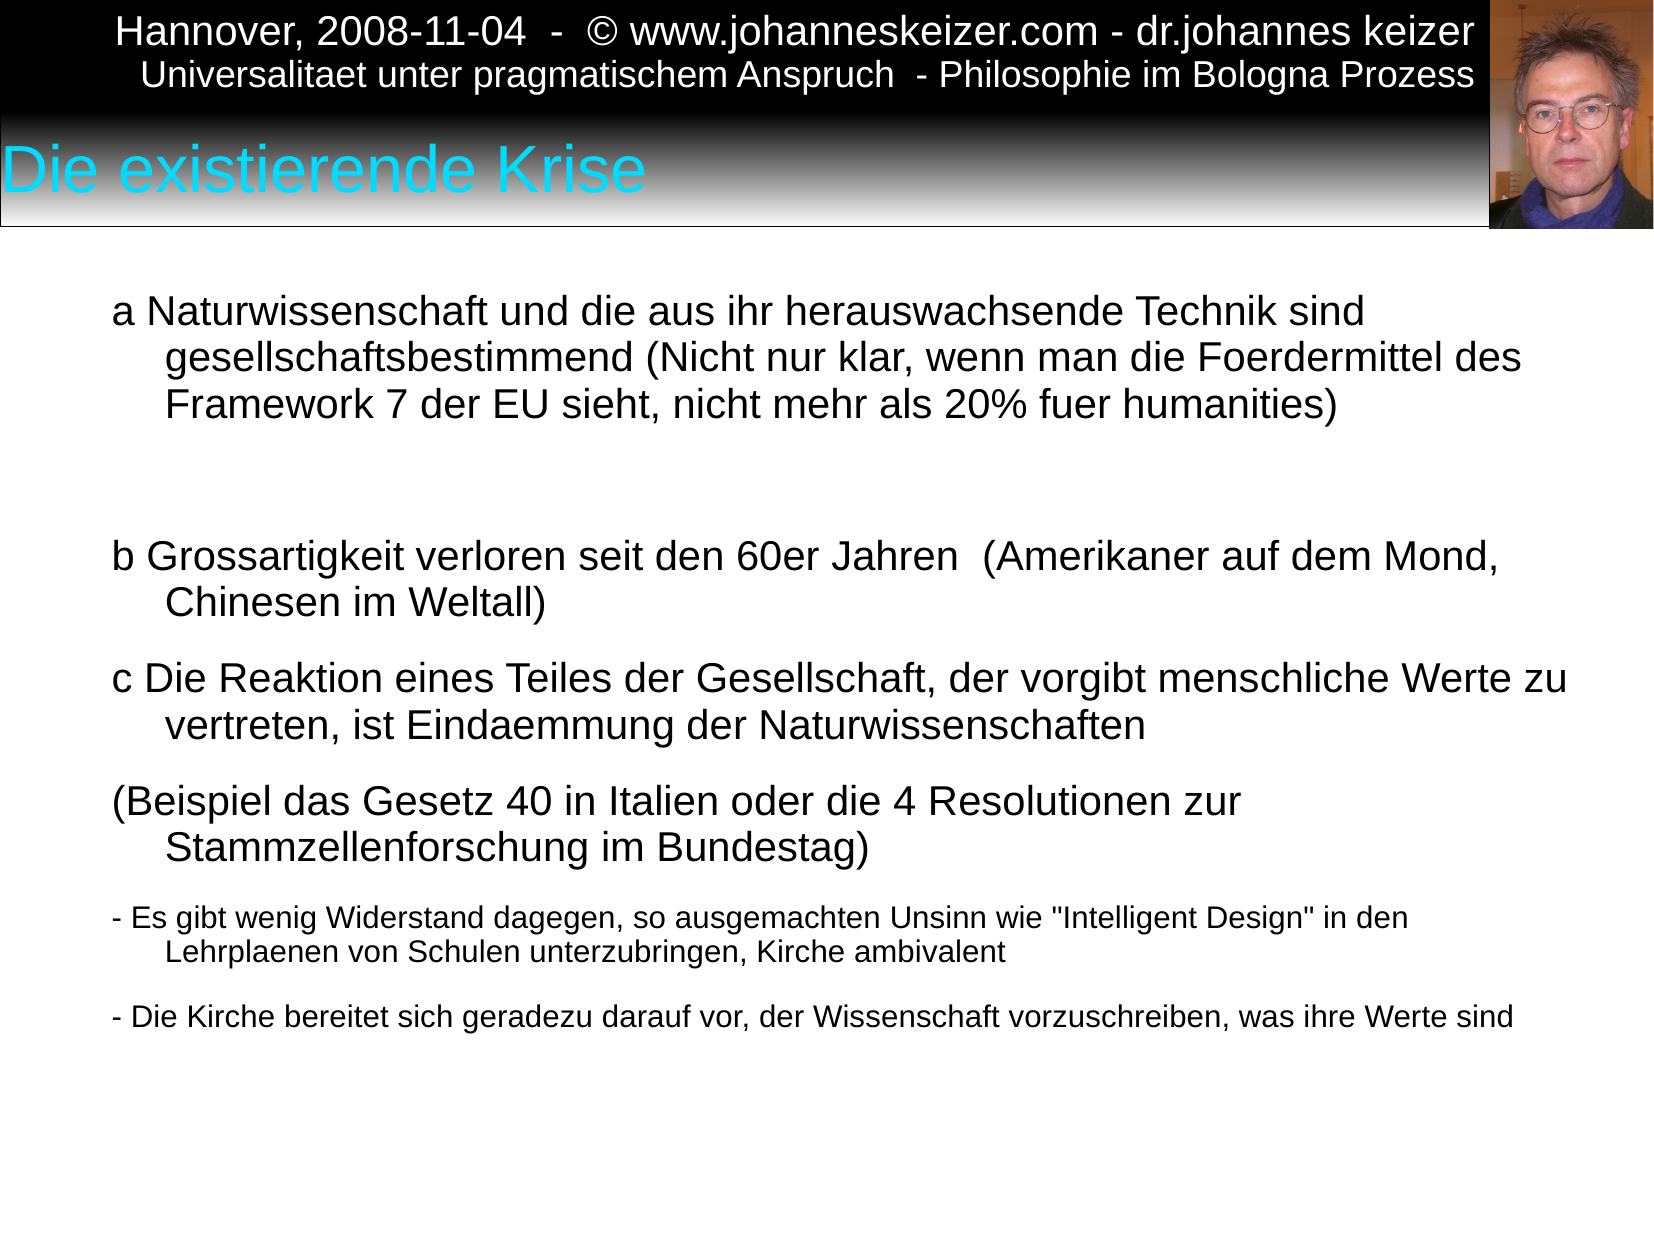

# Die existierende Krise
a Naturwissenschaft und die aus ihr herauswachsende Technik sind gesellschaftsbestimmend (Nicht nur klar, wenn man die Foerdermittel des Framework 7 der EU sieht, nicht mehr als 20% fuer humanities)
b Grossartigkeit verloren seit den 60er Jahren (Amerikaner auf dem Mond, Chinesen im Weltall)
c Die Reaktion eines Teiles der Gesellschaft, der vorgibt menschliche Werte zu vertreten, ist Eindaemmung der Naturwissenschaften
(Beispiel das Gesetz 40 in Italien oder die 4 Resolutionen zur Stammzellenforschung im Bundestag)
- Es gibt wenig Widerstand dagegen, so ausgemachten Unsinn wie "Intelligent Design" in den Lehrplaenen von Schulen unterzubringen, Kirche ambivalent
- Die Kirche bereitet sich geradezu darauf vor, der Wissenschaft vorzuschreiben, was ihre Werte sind